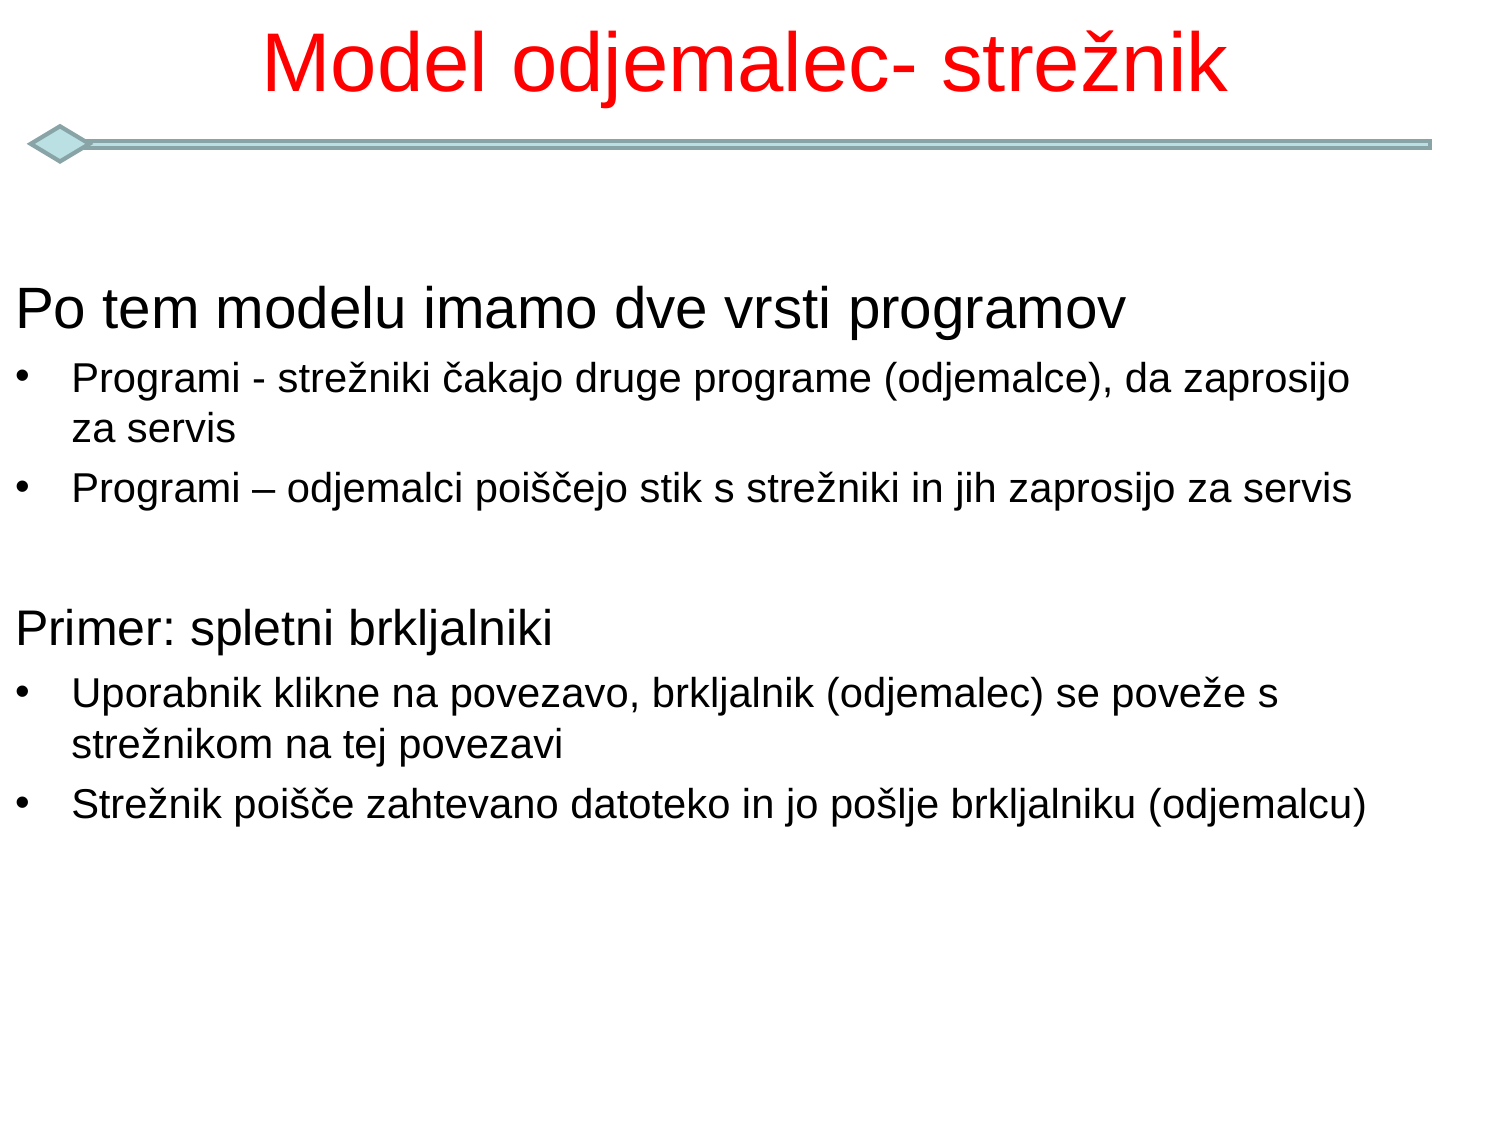

# Model odjemalec- strežnik
Po tem modelu imamo dve vrsti programov
Programi - strežniki čakajo druge programe (odjemalce), da zaprosijo za servis
Programi – odjemalci poiščejo stik s strežniki in jih zaprosijo za servis
Primer: spletni brkljalniki
Uporabnik klikne na povezavo, brkljalnik (odjemalec) se poveže s strežnikom na tej povezavi
Strežnik poišče zahtevano datoteko in jo pošlje brkljalniku (odjemalcu)